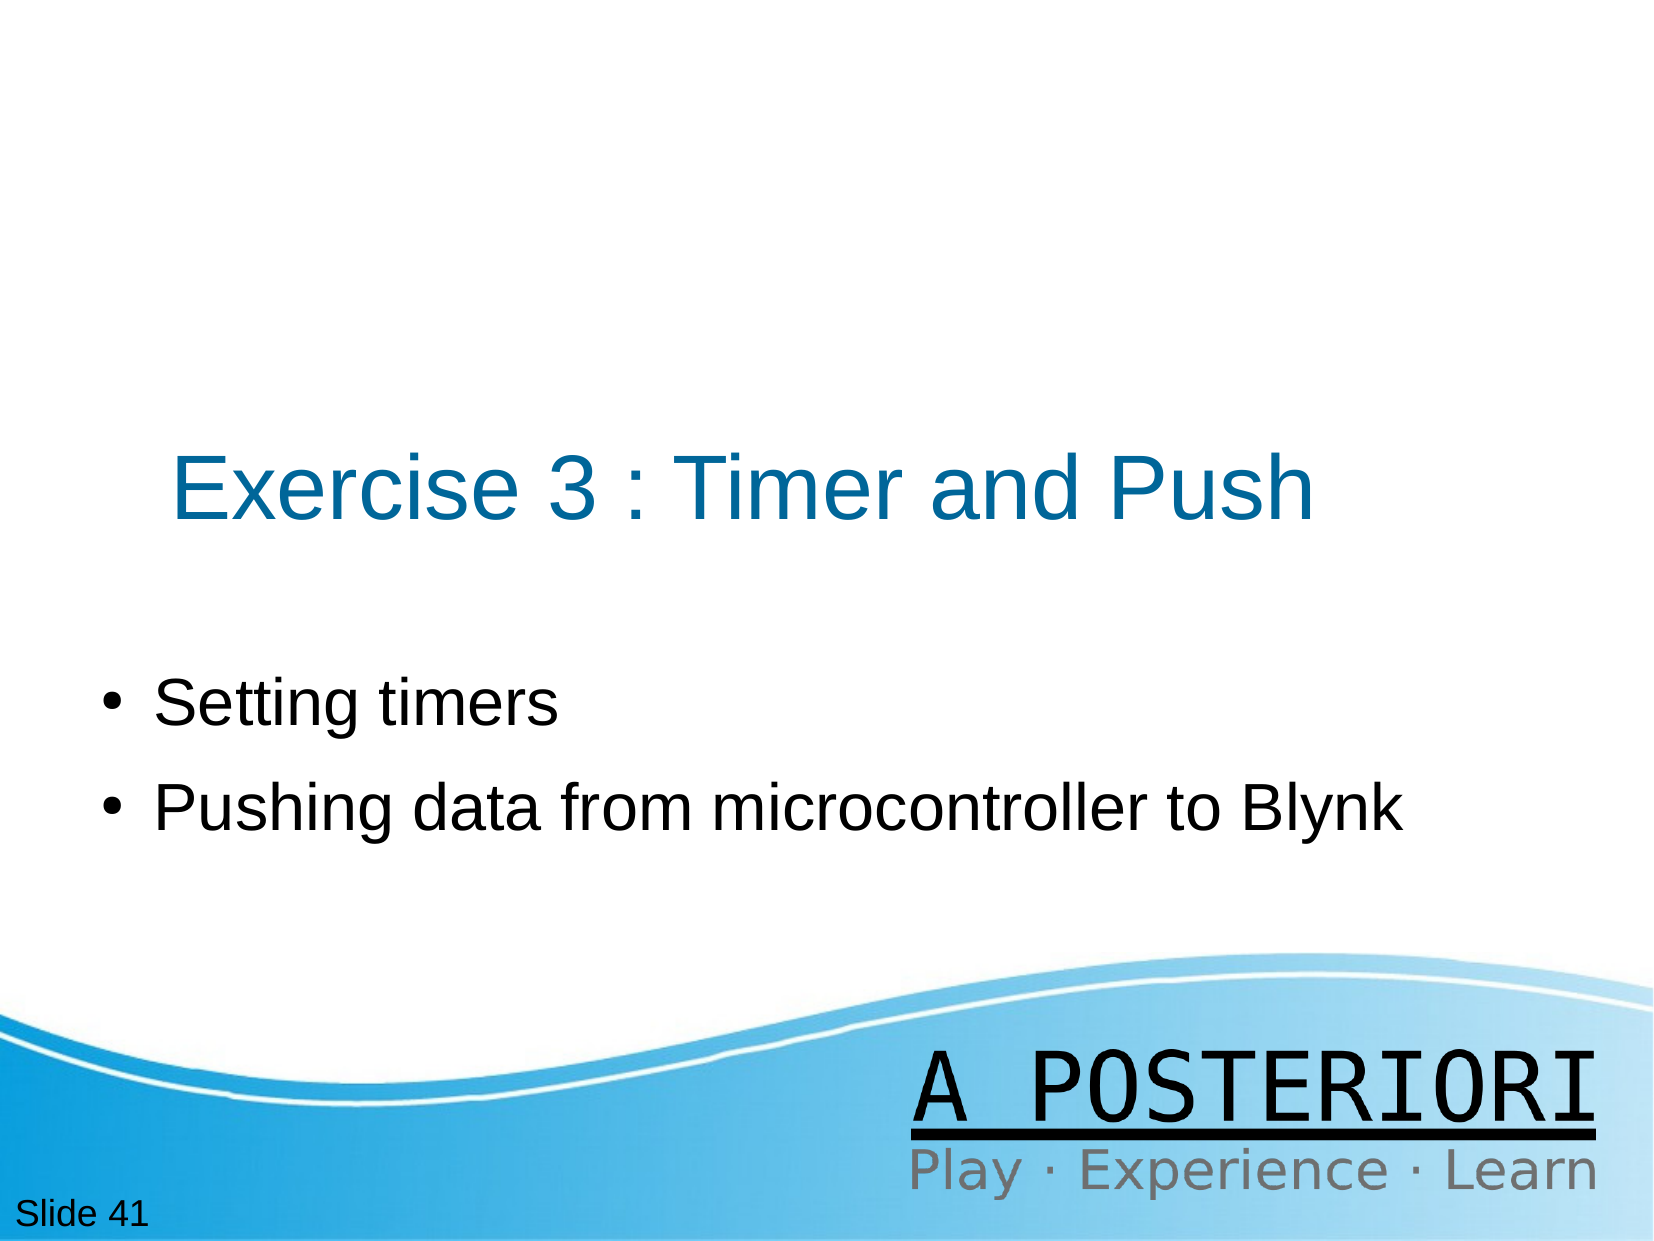

# Exercise 3 : Timer and Push
Setting timers
Pushing data from microcontroller to Blynk